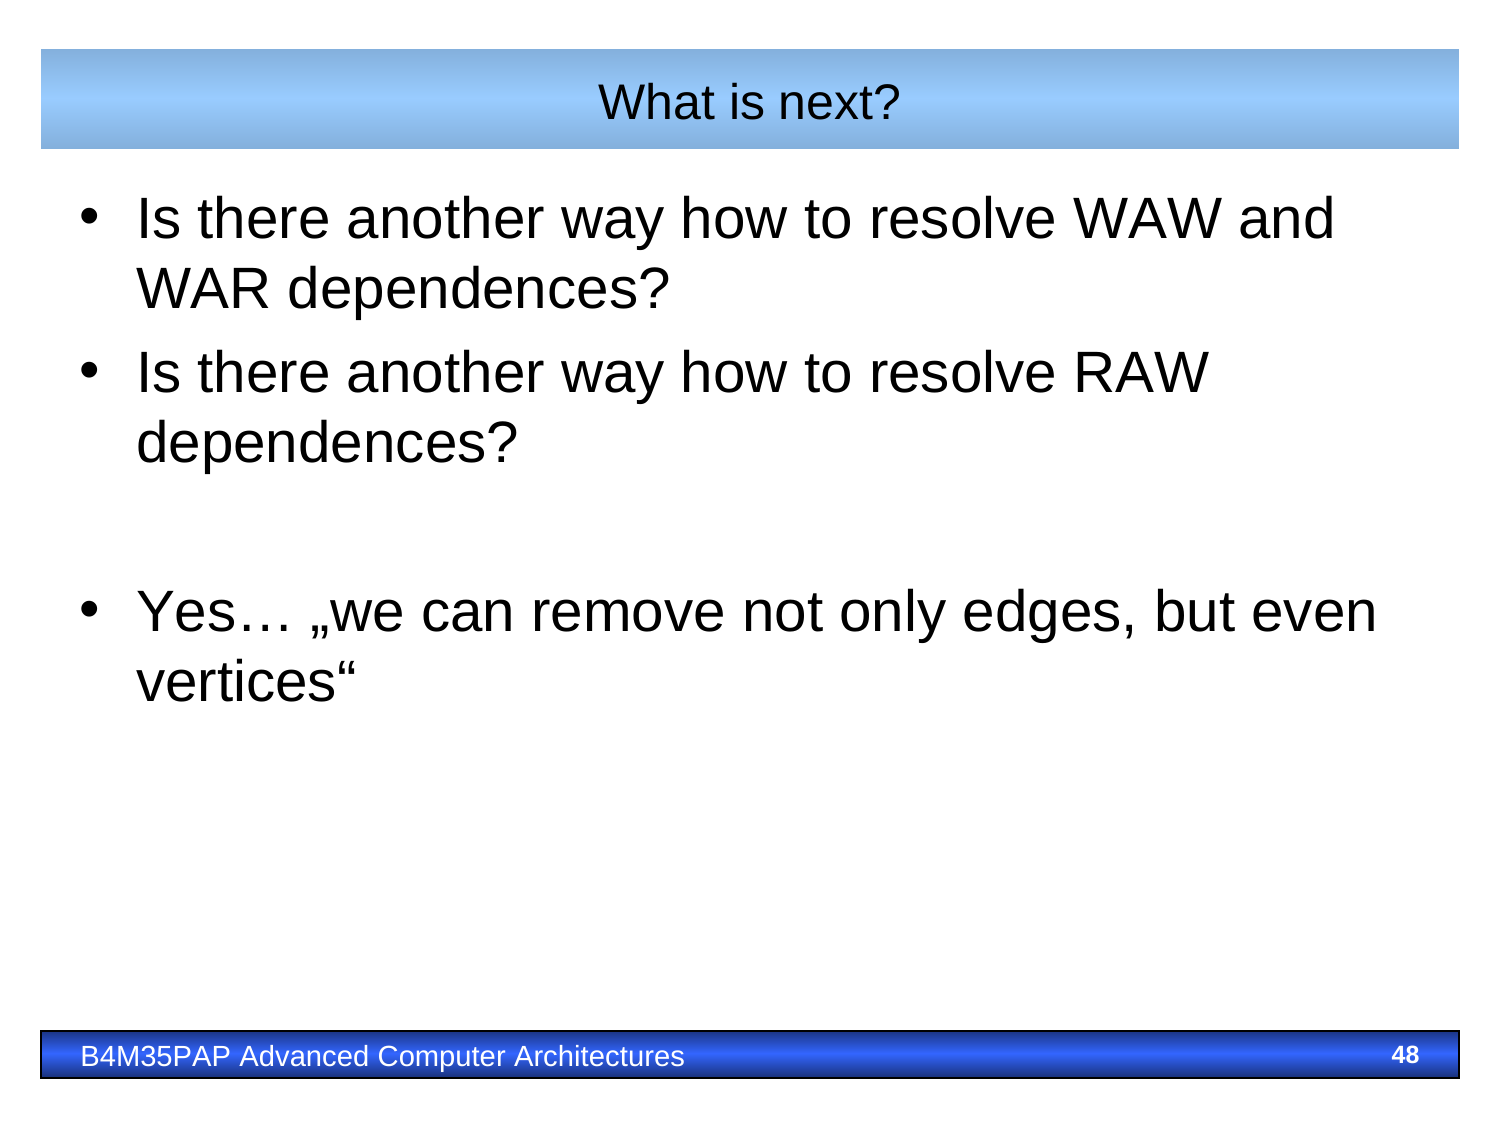

# What is next?
Is there another way how to resolve WAW and WAR dependences?
Is there another way how to resolve RAW dependences?
Yes… „we can remove not only edges, but even vertices“